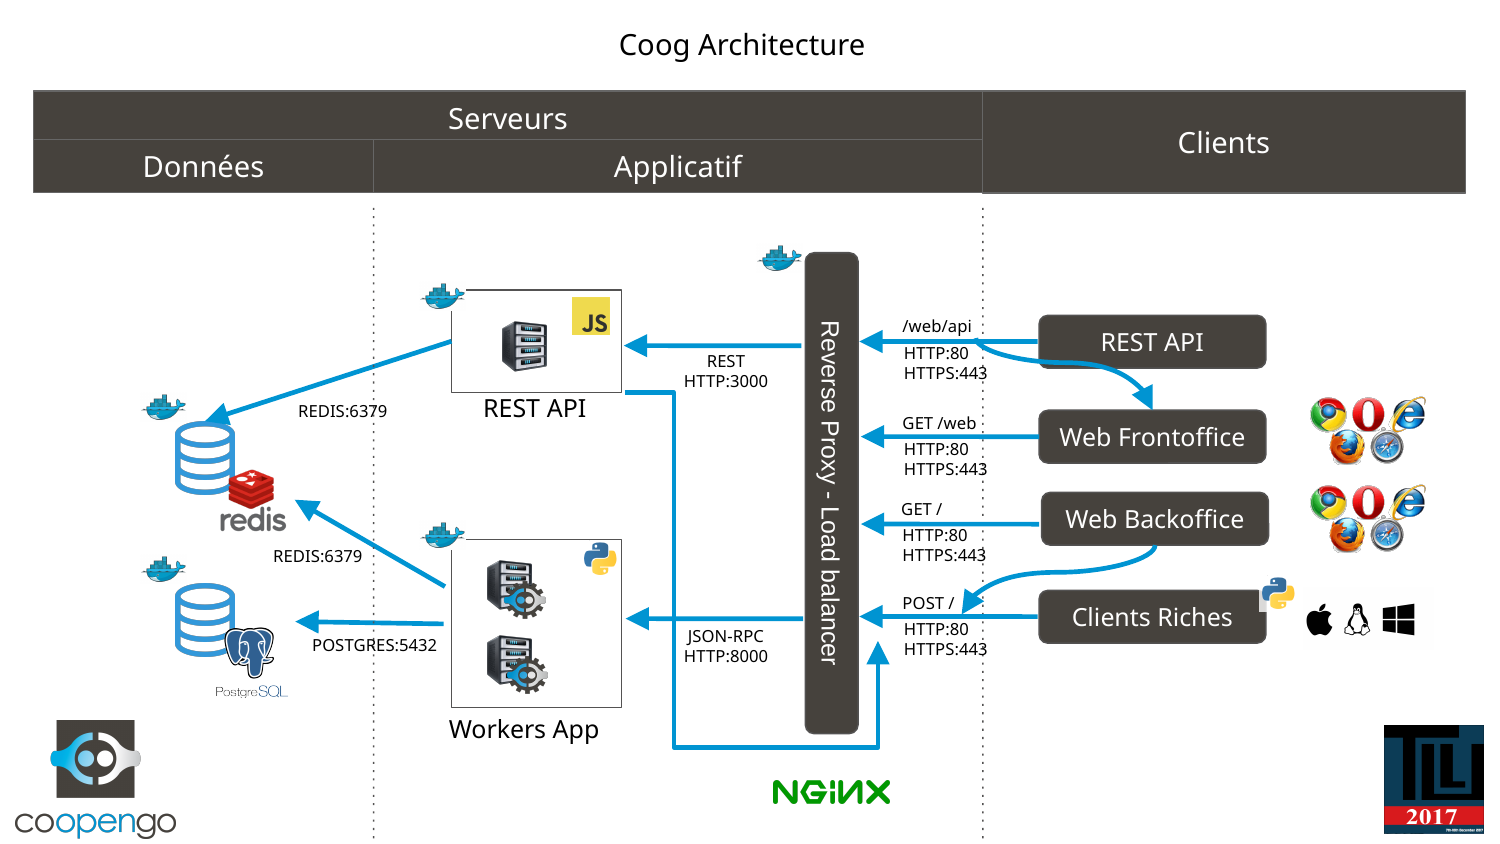

Coog Architecture
Serveurs
Clients
Données
Applicatif
/web/api
HTTP:80
HTTPS:443
REST API
REST
HTTP:3000
REST API
REDIS:6379
GET /web
HTTP:80
HTTPS:443
Web Frontoffice
Reverse Proxy - Load balancer
GET /
HTTP:80
HTTPS:443
Web Backoffice
REDIS:6379
Workers App
POST /
HTTP:80
HTTPS:443
Clients Riches
JSON-RPC
HTTP:8000
POSTGRES:5432